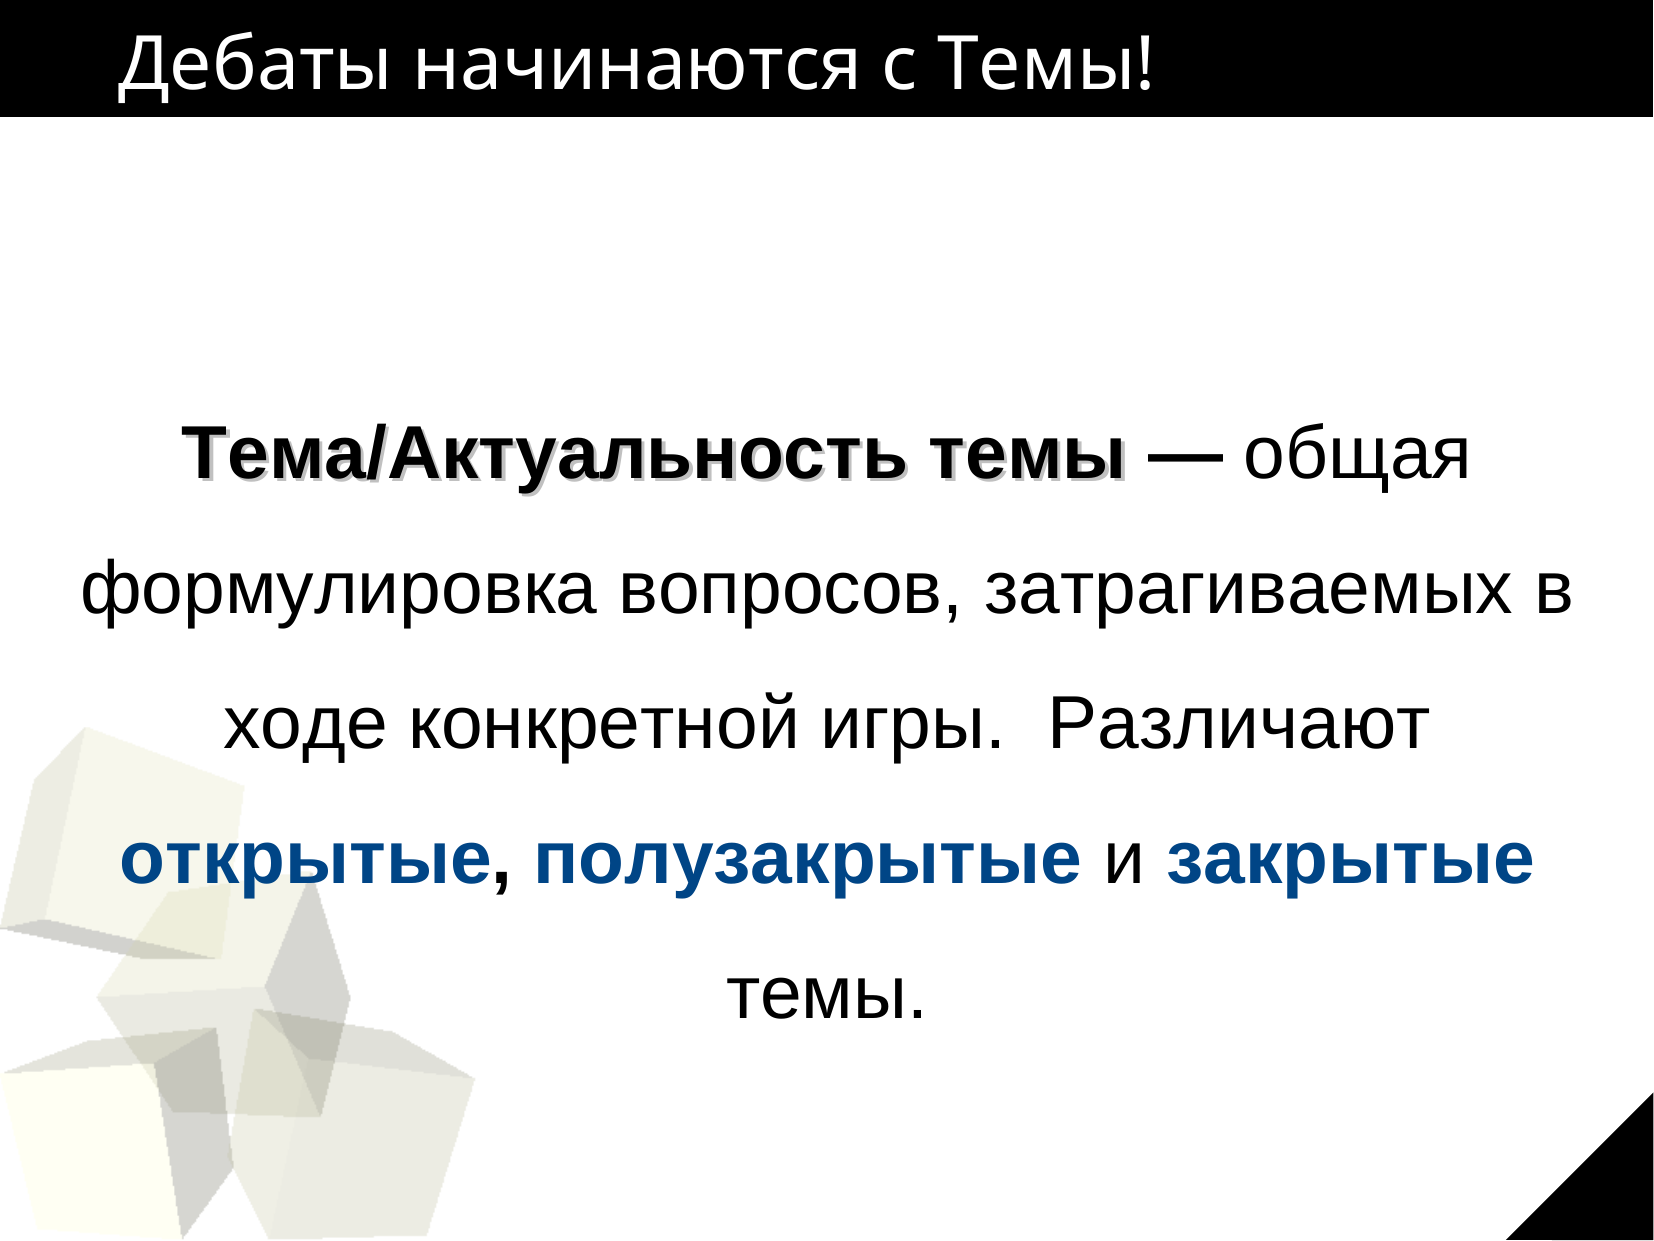

# Дебаты начинаются с Темы!
Тема/Актуальность темы — общая формулировка вопросов, затрагиваемых в ходе конкретной игры. Различают открытые, полузакрытые и закрытые темы.